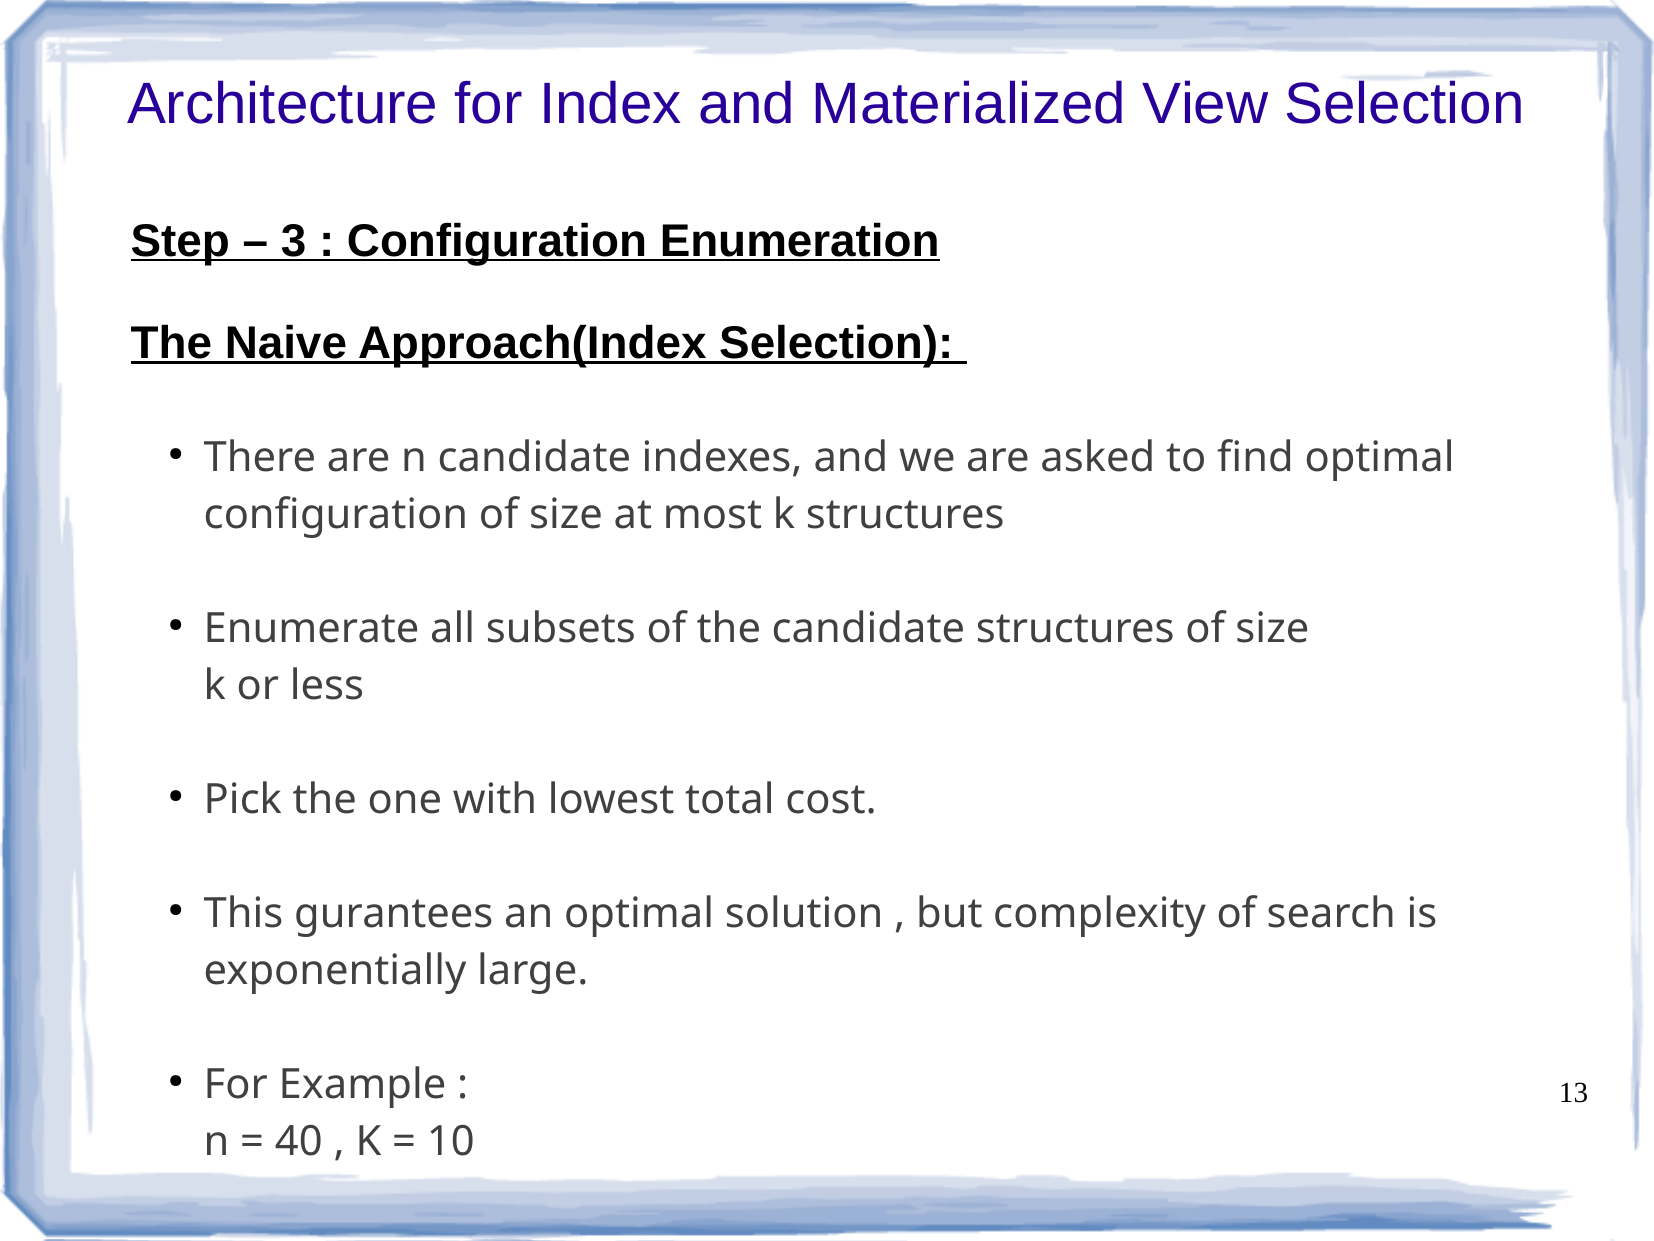

# Architecture for Index and Materialized View Selection
Step – 3 : Configuration Enumeration
The Naive Approach(Index Selection):
There are n candidate indexes, and we are asked to find optimal configuration of size at most k structures
Enumerate all subsets of the candidate structures of size
k or less
Pick the one with lowest total cost.
This gurantees an optimal solution , but complexity of search is exponentially large.
For Example :
n = 40 , K = 10
13